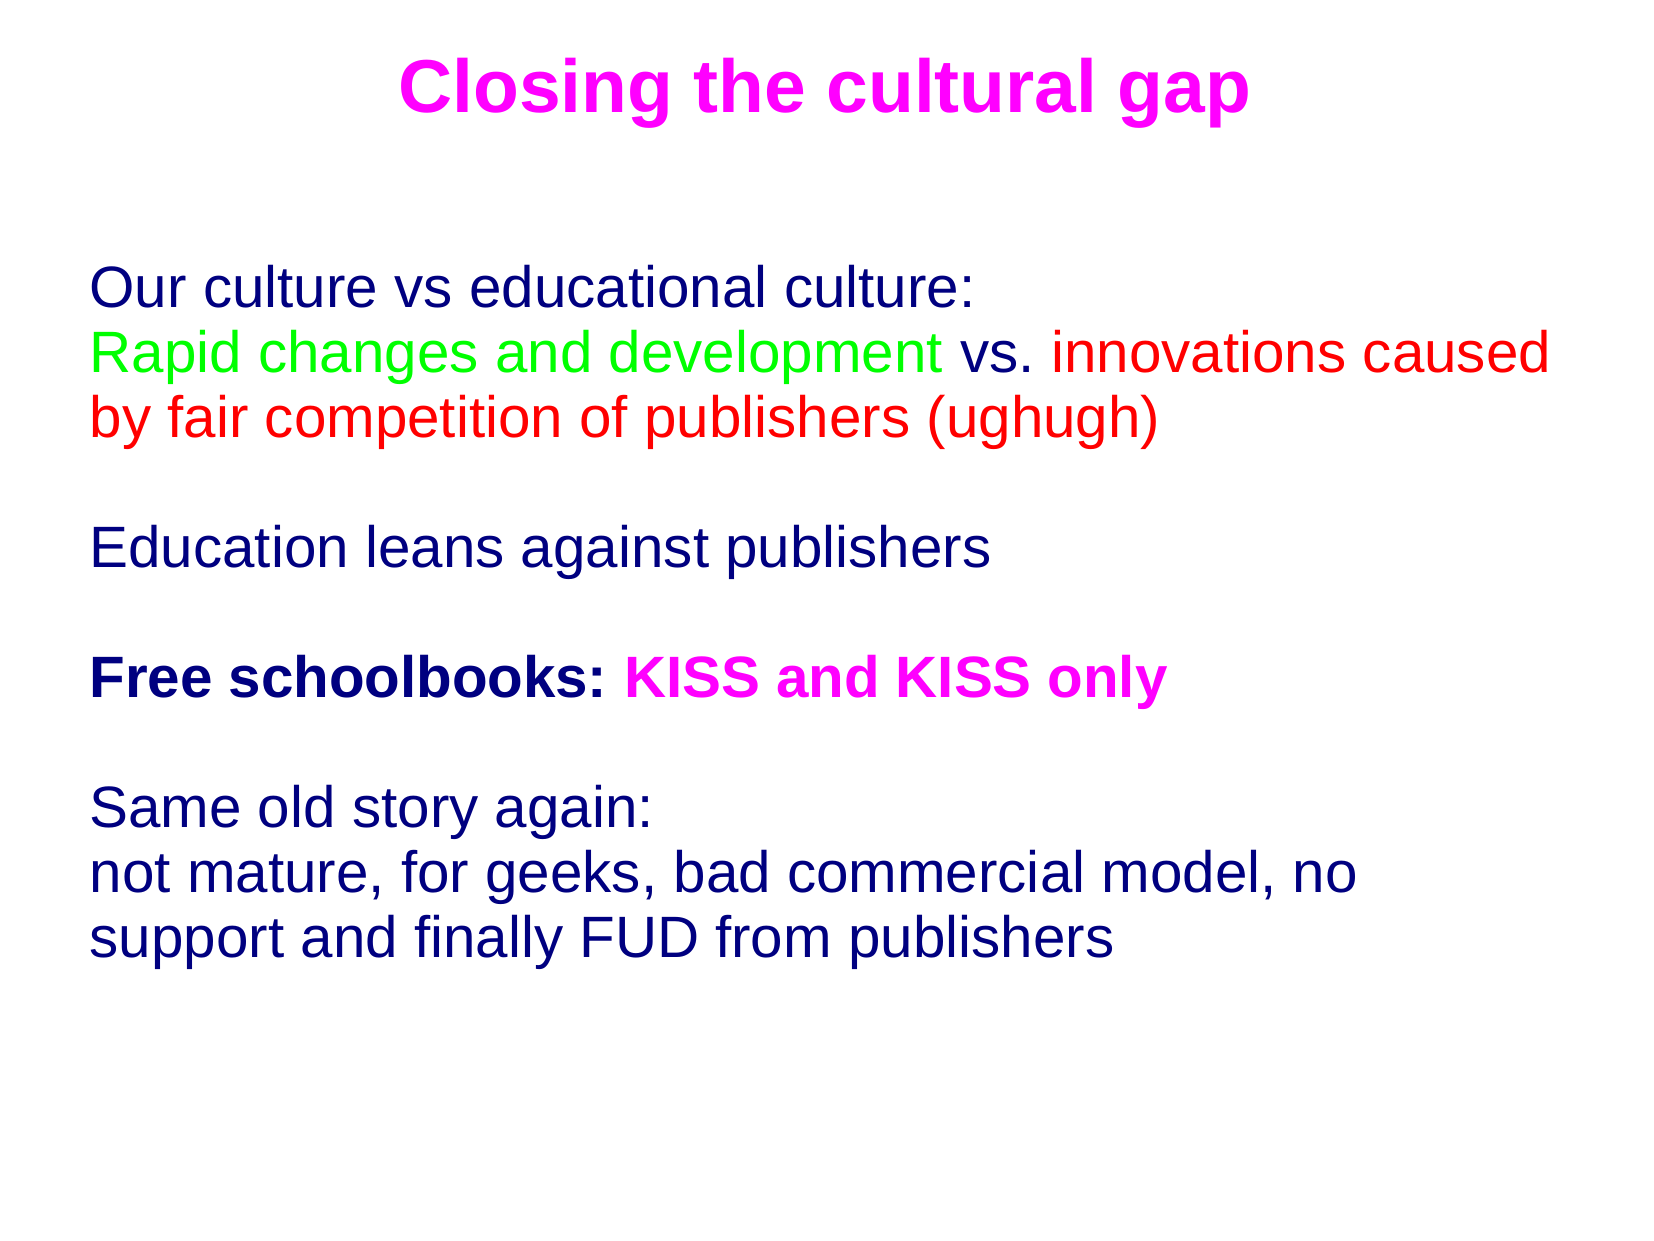

Closing the cultural gap
Our culture vs educational culture:
Rapid changes and development vs. innovations caused by fair competition of publishers (ughugh)
Education leans against publishers
Free schoolbooks: KISS and KISS only
Same old story again:
not mature, for geeks, bad commercial model, no support and finally FUD from publishers